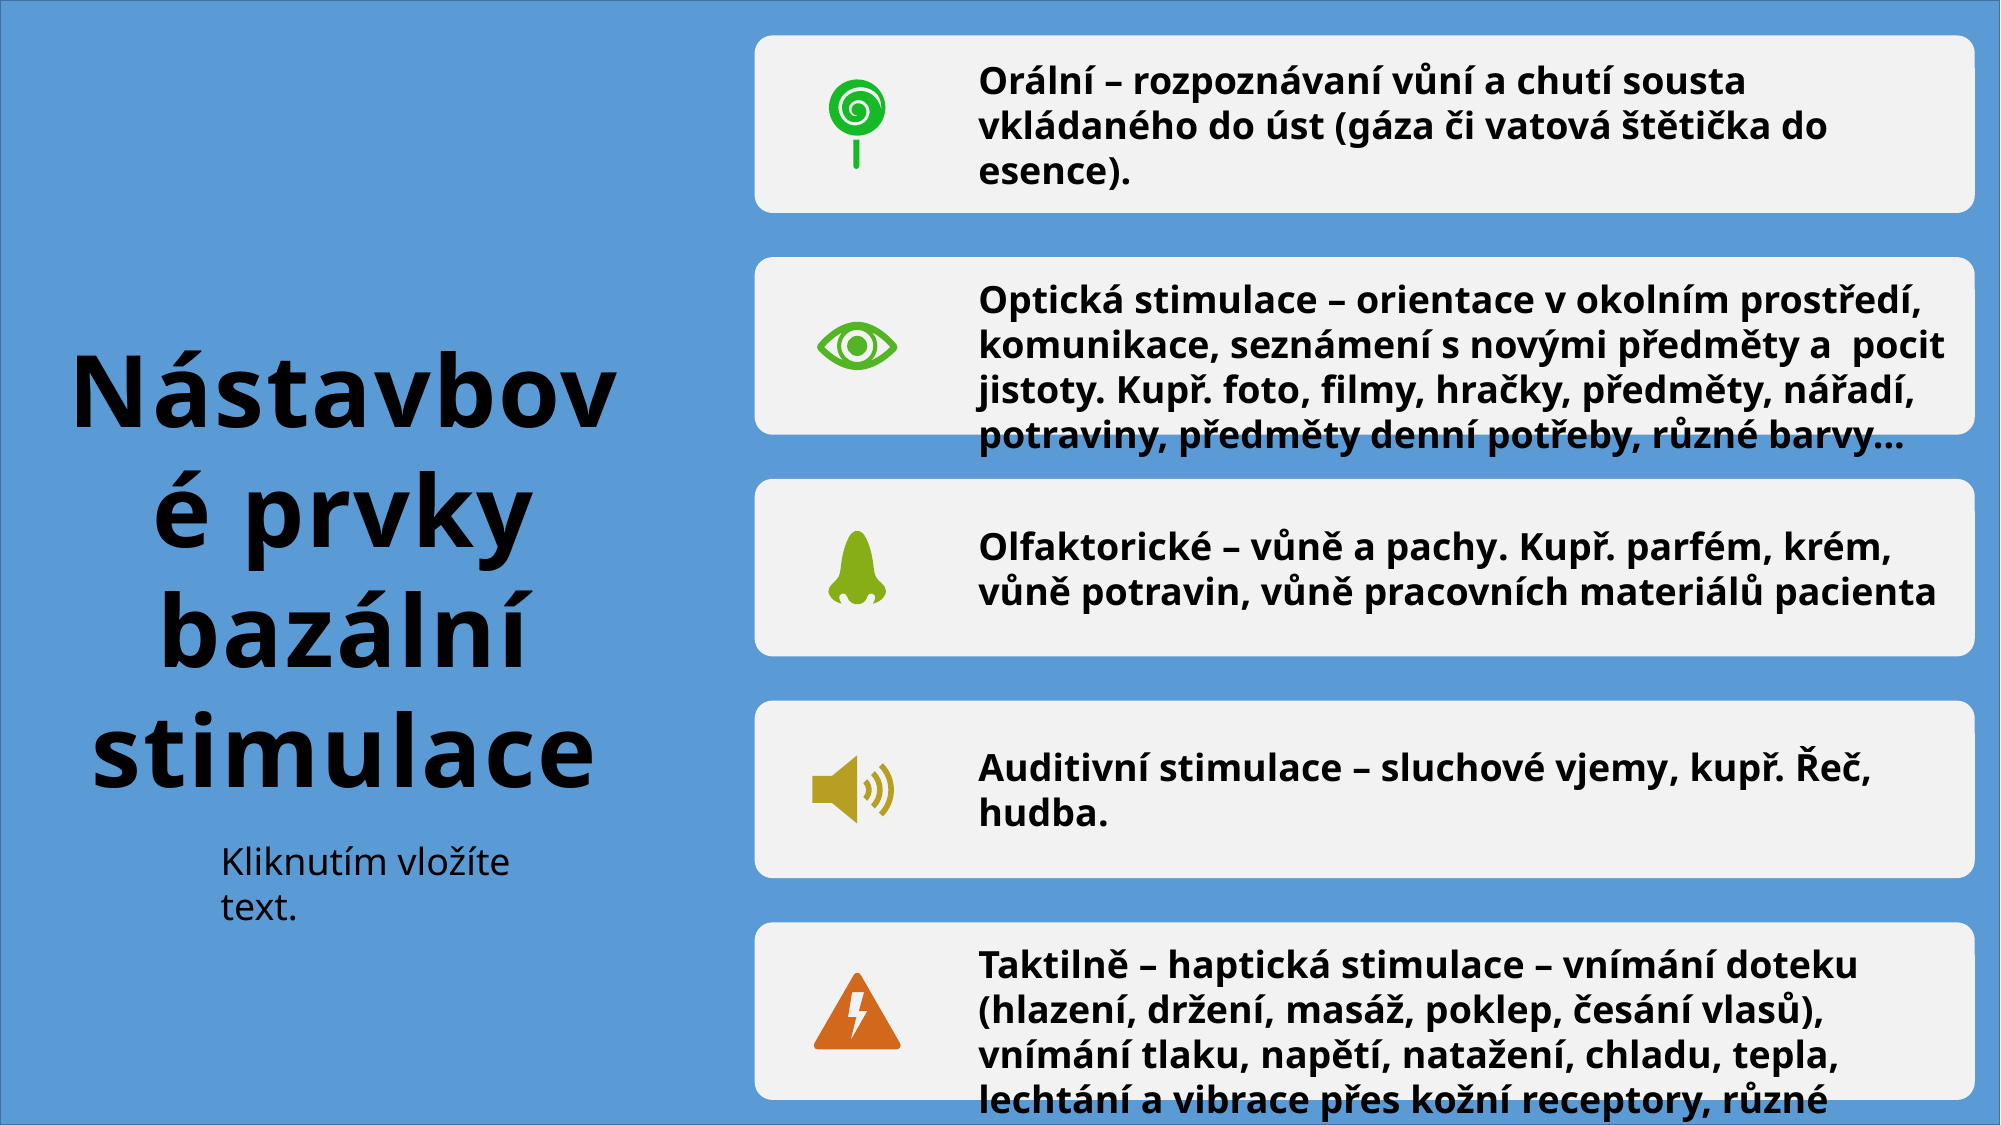

Orální – rozpoznávaní vůní a chutí sousta vkládaného do úst (gáza či vatová štětička do esence).
Optická stimulace – orientace v okolním prostředí, komunikace, seznámení s novými předměty a  pocit jistoty. Kupř. foto, filmy, hračky, předměty, nářadí, potraviny, předměty denní potřeby, různé barvy...
Olfaktorické – vůně a pachy. Kupř. parfém, krém, vůně potravin, vůně pracovních materiálů pacienta
Auditivní stimulace – sluchové vjemy, kupř. Řeč, hudba.
Taktilně – haptická stimulace – vnímání doteku (hlazení, držení, masáž, poklep, česání vlasů), vnímání tlaku, napětí, natažení, chladu, tepla, lechtání a vibrace přes kožní receptory, různé materiály (peří, smirkový papír, žínka, kartáč, kožešina)...
# Nástavbové prvky bazální stimulace
Kliknutím vložíte text.